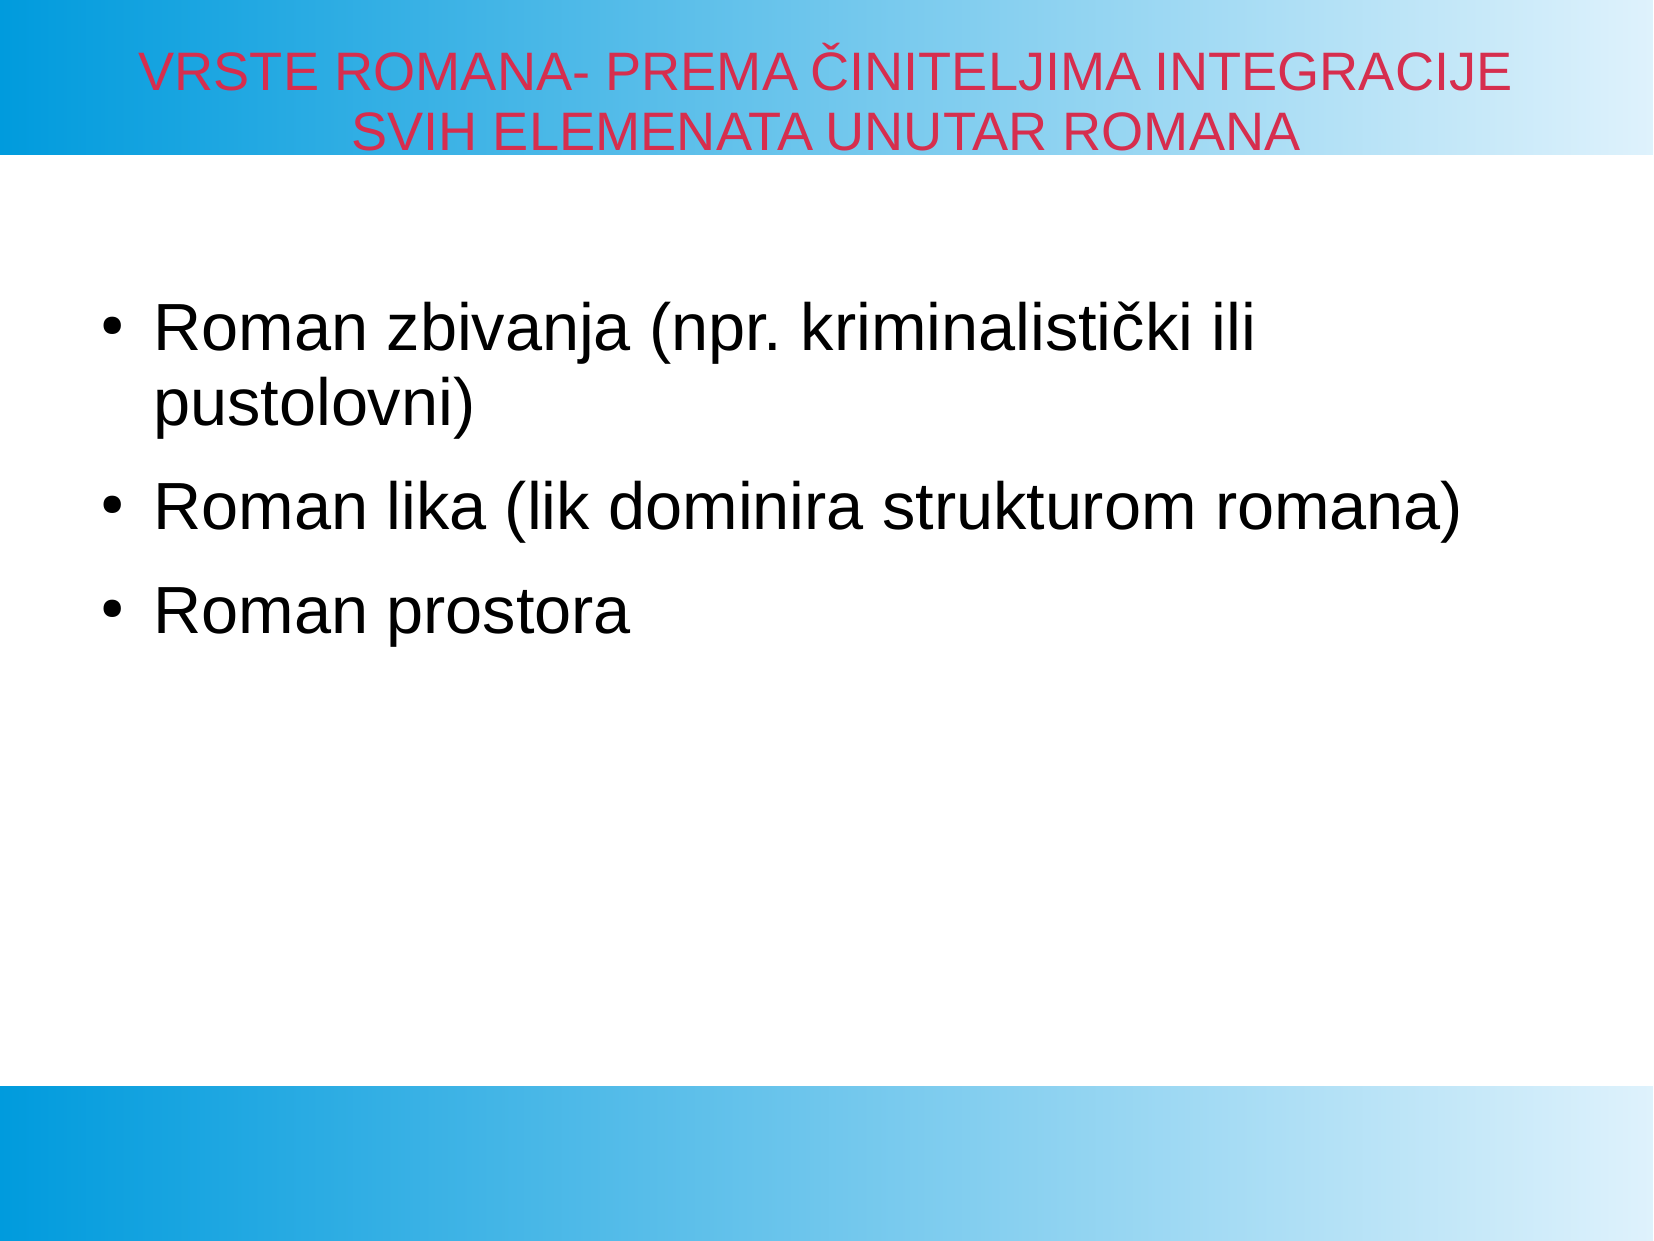

# VRSTE ROMANA- PREMA ČINITELJIMA INTEGRACIJE SVIH ELEMENATA UNUTAR ROMANA
Roman zbivanja (npr. kriminalistički ili pustolovni)
Roman lika (lik dominira strukturom romana)
Roman prostora